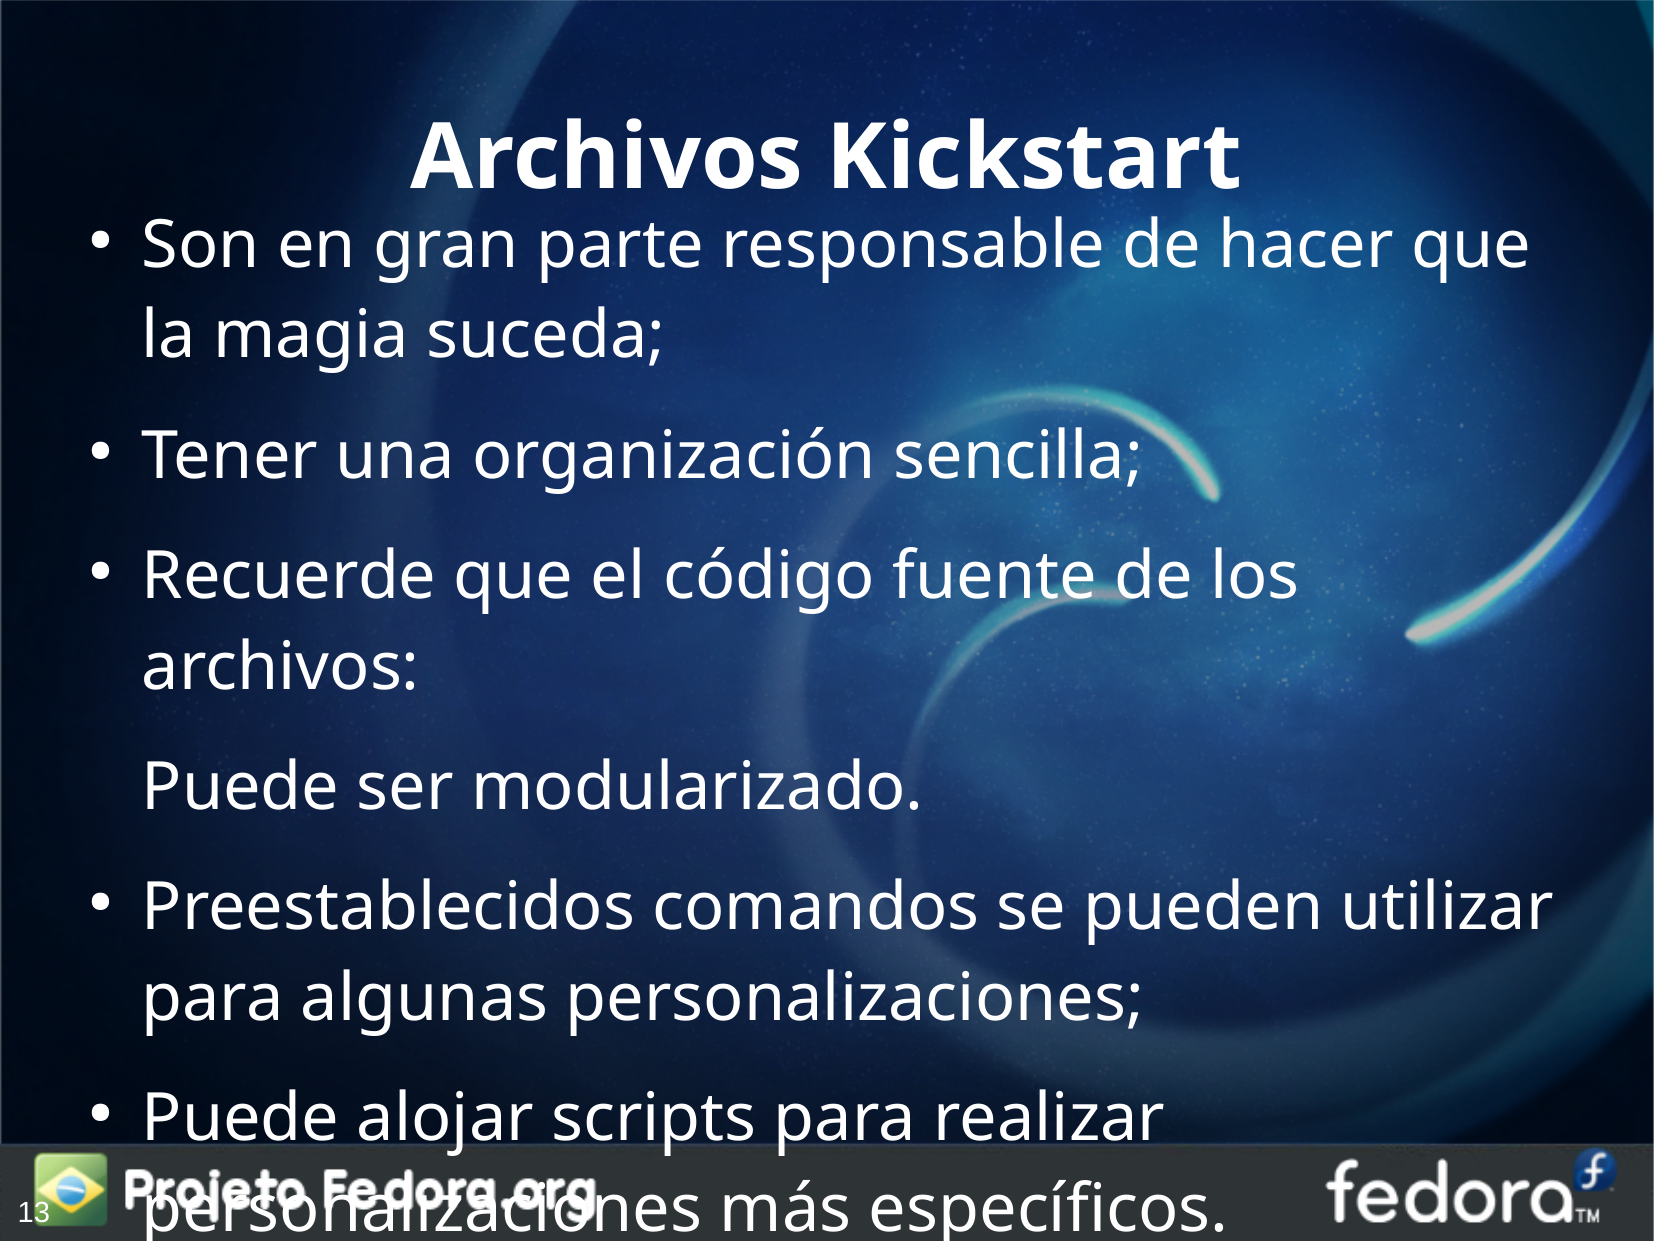

# Archivos Kickstart
Son en gran parte responsable de hacer que la magia suceda;
Tener una organización sencilla;
Recuerde que el código fuente de los archivos:
Puede ser modularizado.
Preestablecidos comandos se pueden utilizar para algunas personalizaciones;
Puede alojar scripts para realizar personalizaciones más específicos.
13